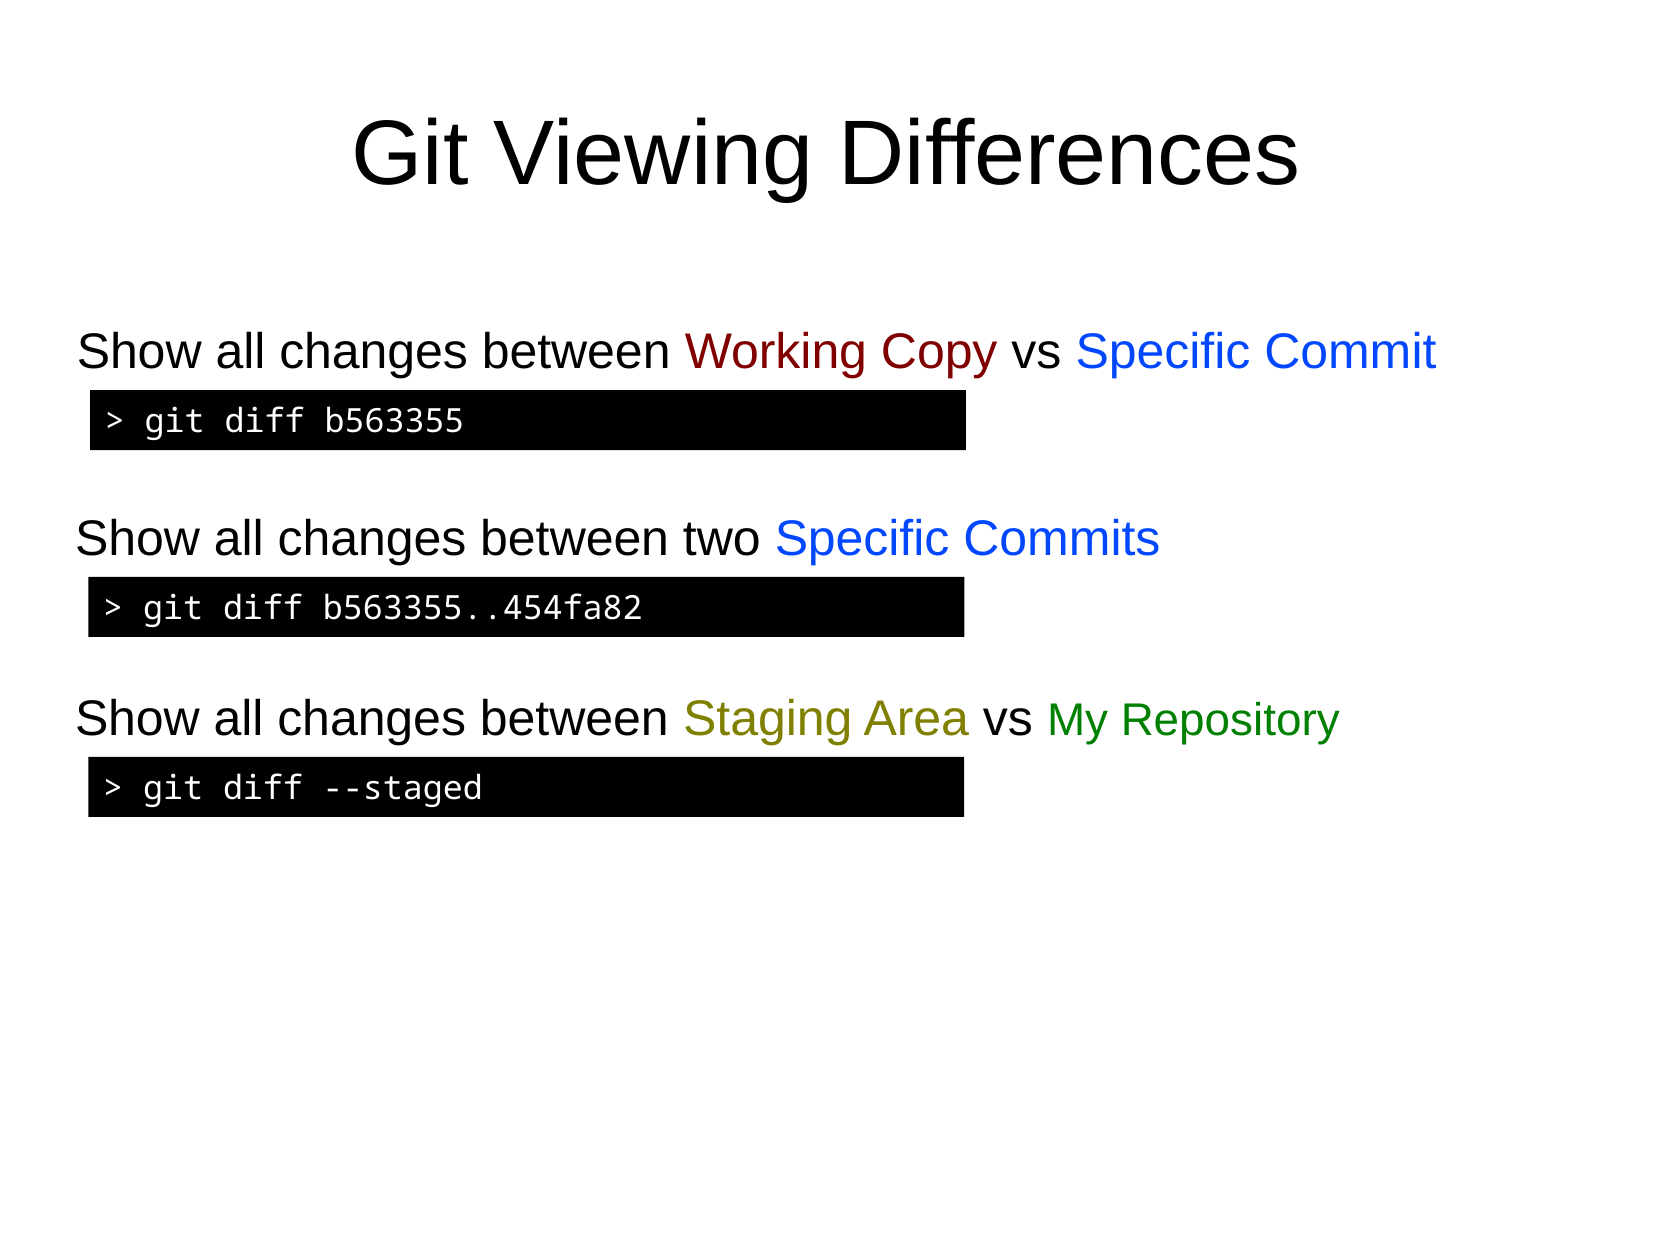

# Git Viewing Differences
Show all changes between Working Copy vs Specific Commit
> git diff b563355
Show all changes between two Specific Commits
> git diff b563355..454fa82
Show all changes between Staging Area vs My Repository
> git diff --staged